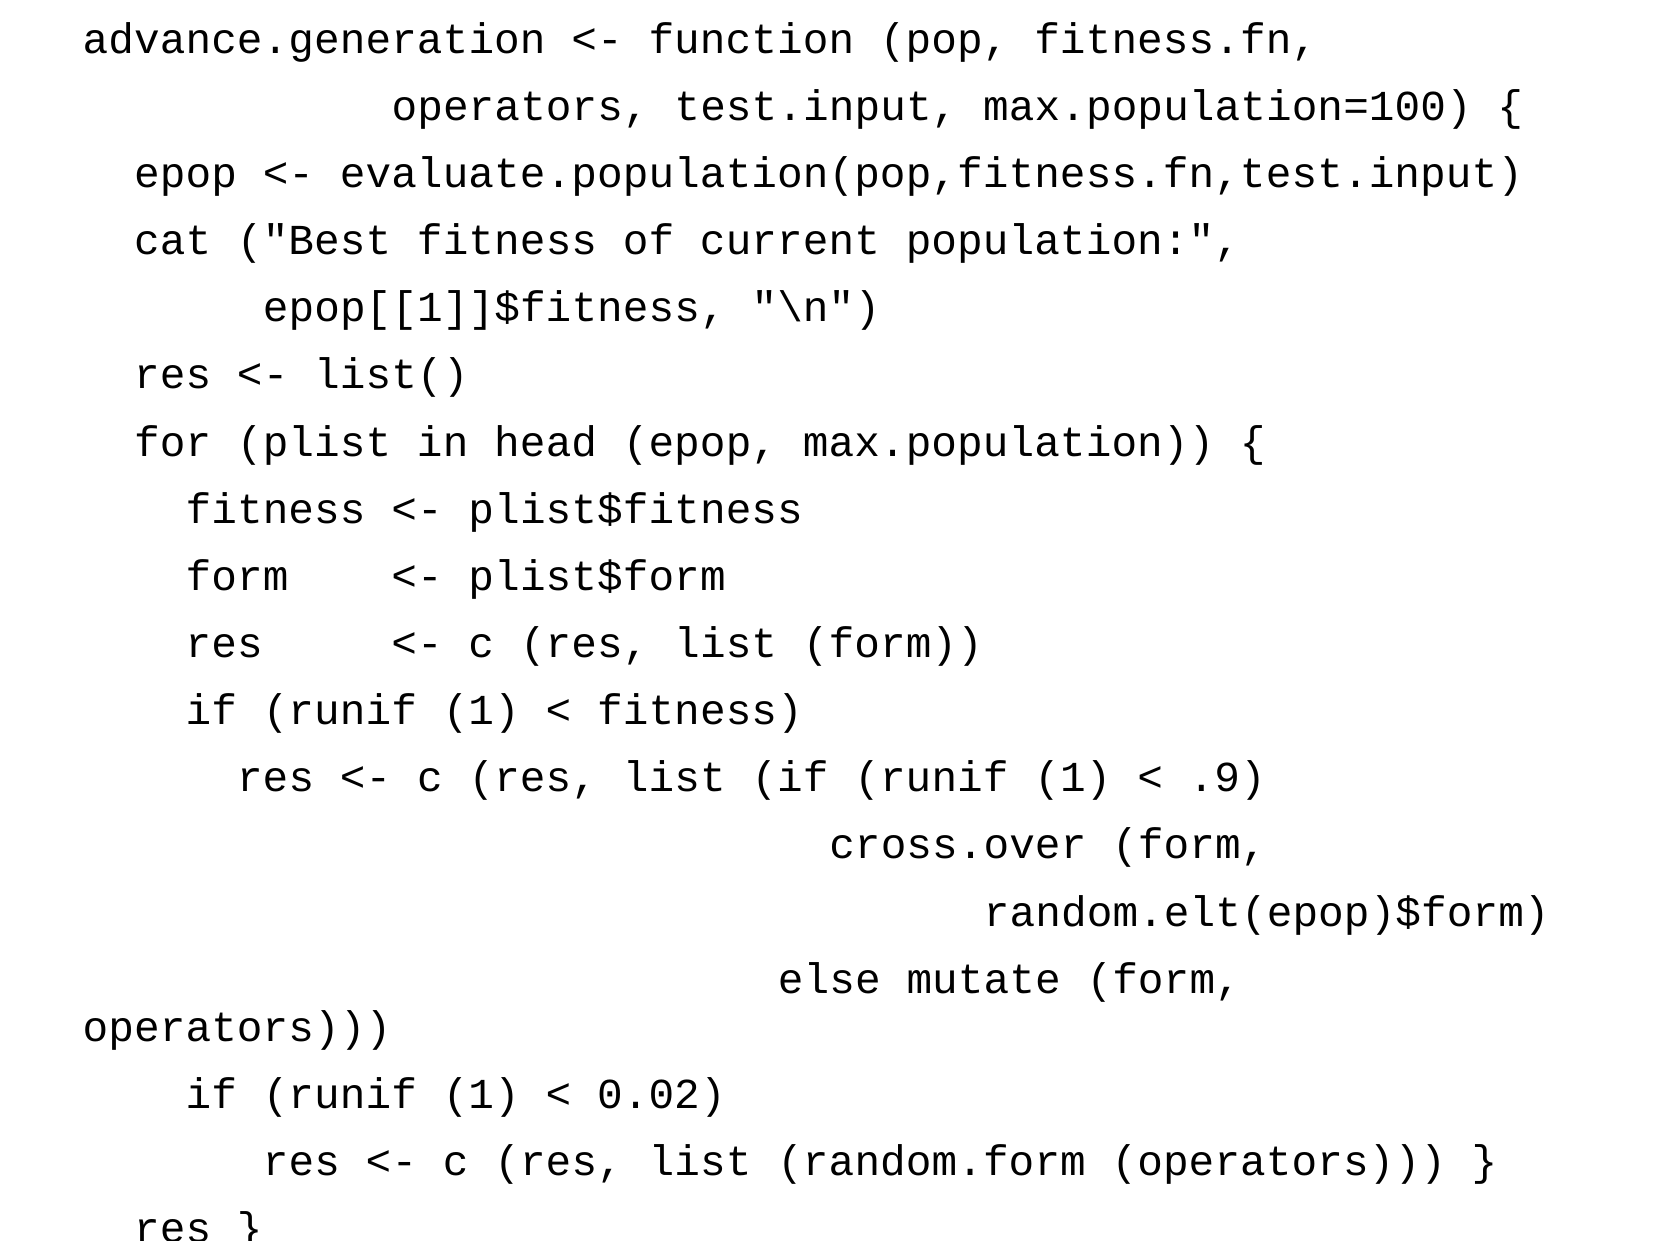

# advance.generation <- function (pop, fitness.fn,
 operators, test.input, max.population=100) {
 epop <- evaluate.population(pop,fitness.fn,test.input)
 cat ("Best fitness of current population:",
 epop[[1]]$fitness, "\n")
 res <- list()
 for (plist in head (epop, max.population)) {
 fitness <- plist$fitness
 form <- plist$form
 res <- c (res, list (form))
 if (runif (1) < fitness)
 res <- c (res, list (if (runif (1) < .9)
 cross.over (form,
 random.elt(epop)$form)
 else mutate (form, operators)))
 if (runif (1) < 0.02)
 res <- c (res, list (random.form (operators))) }
 res }